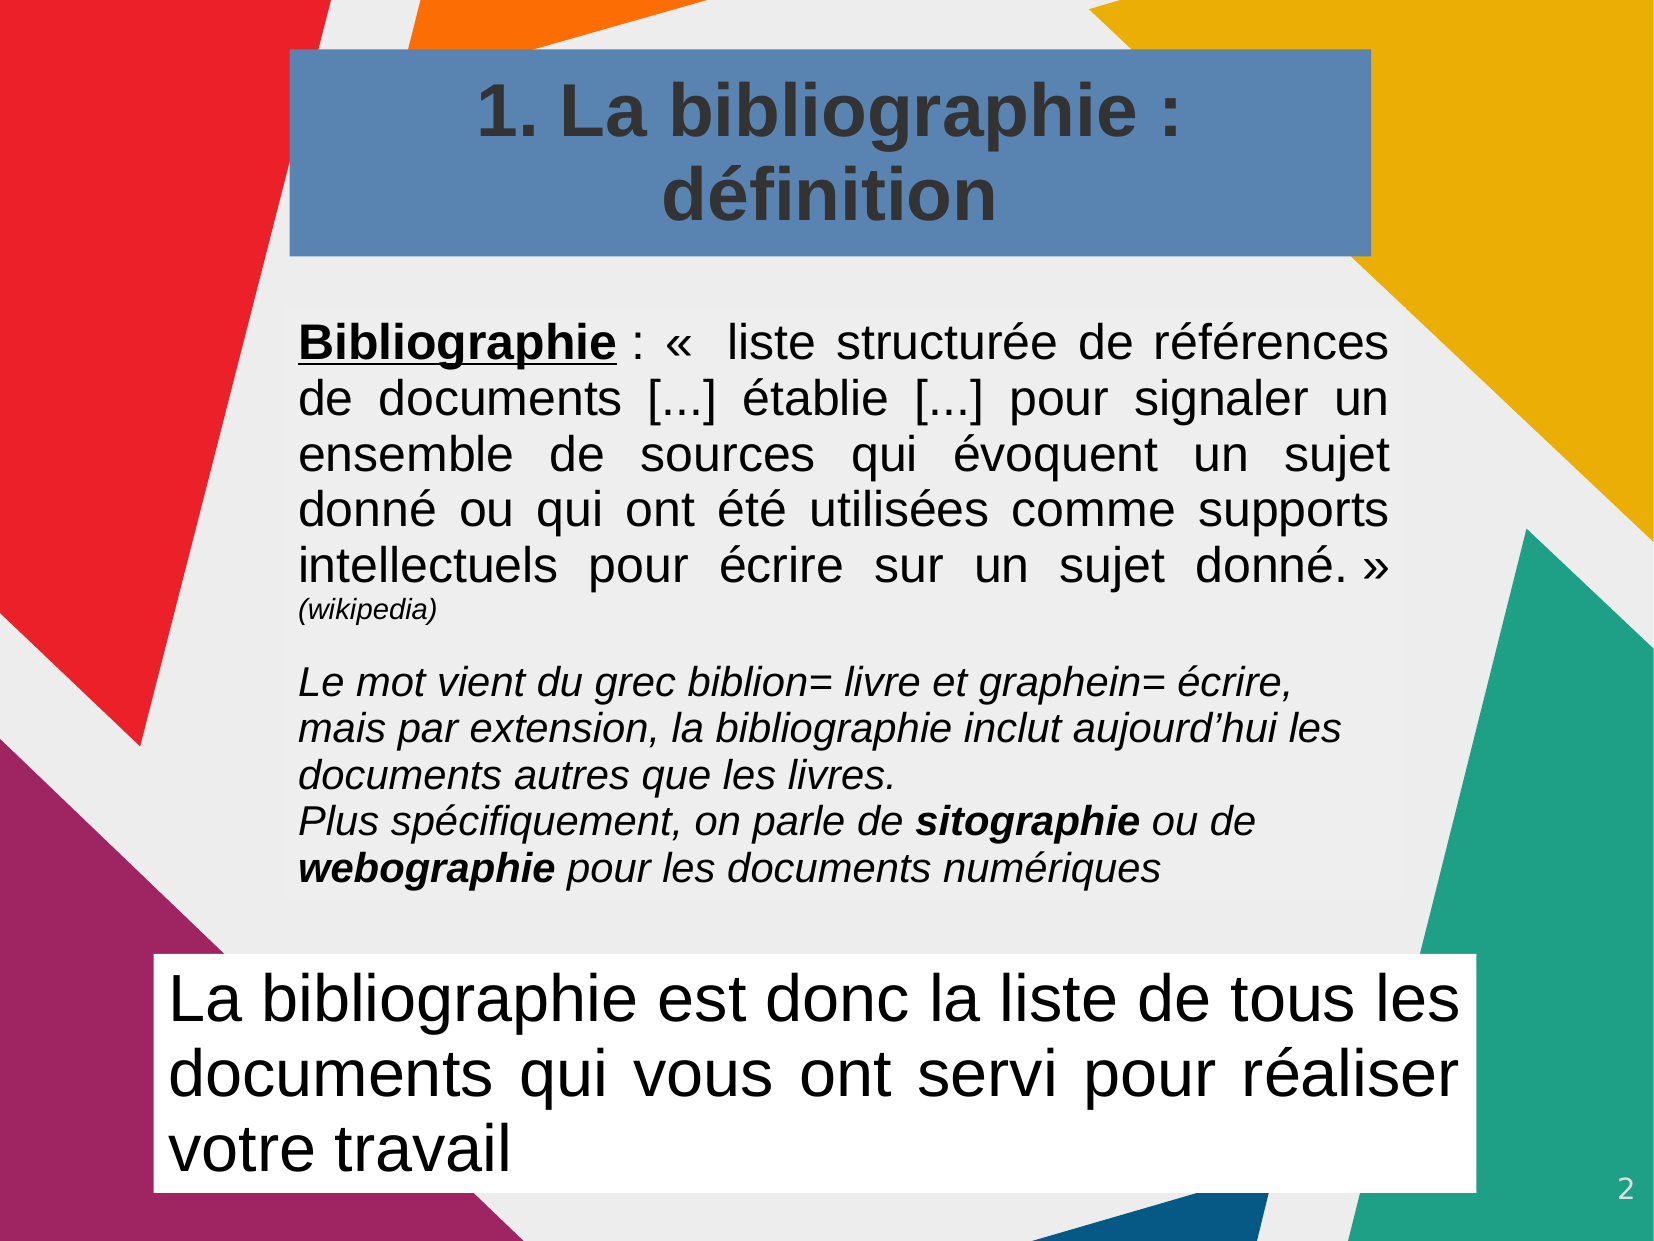

# 1. La bibliographie : définition
Bibliographie : «  liste structurée de références de documents [...] établie [...] pour signaler un ensemble de sources qui évoquent un sujet donné ou qui ont été utilisées comme supports intellectuels pour écrire sur un sujet donné. » (wikipedia)
Le mot vient du grec biblion= livre et graphein= écrire, mais par extension, la bibliographie inclut aujourd’hui les documents autres que les livres.
Plus spécifiquement, on parle de sitographie ou de webographie pour les documents numériques
La bibliographie est donc la liste de tous les documents qui vous ont servi pour réaliser votre travail
2